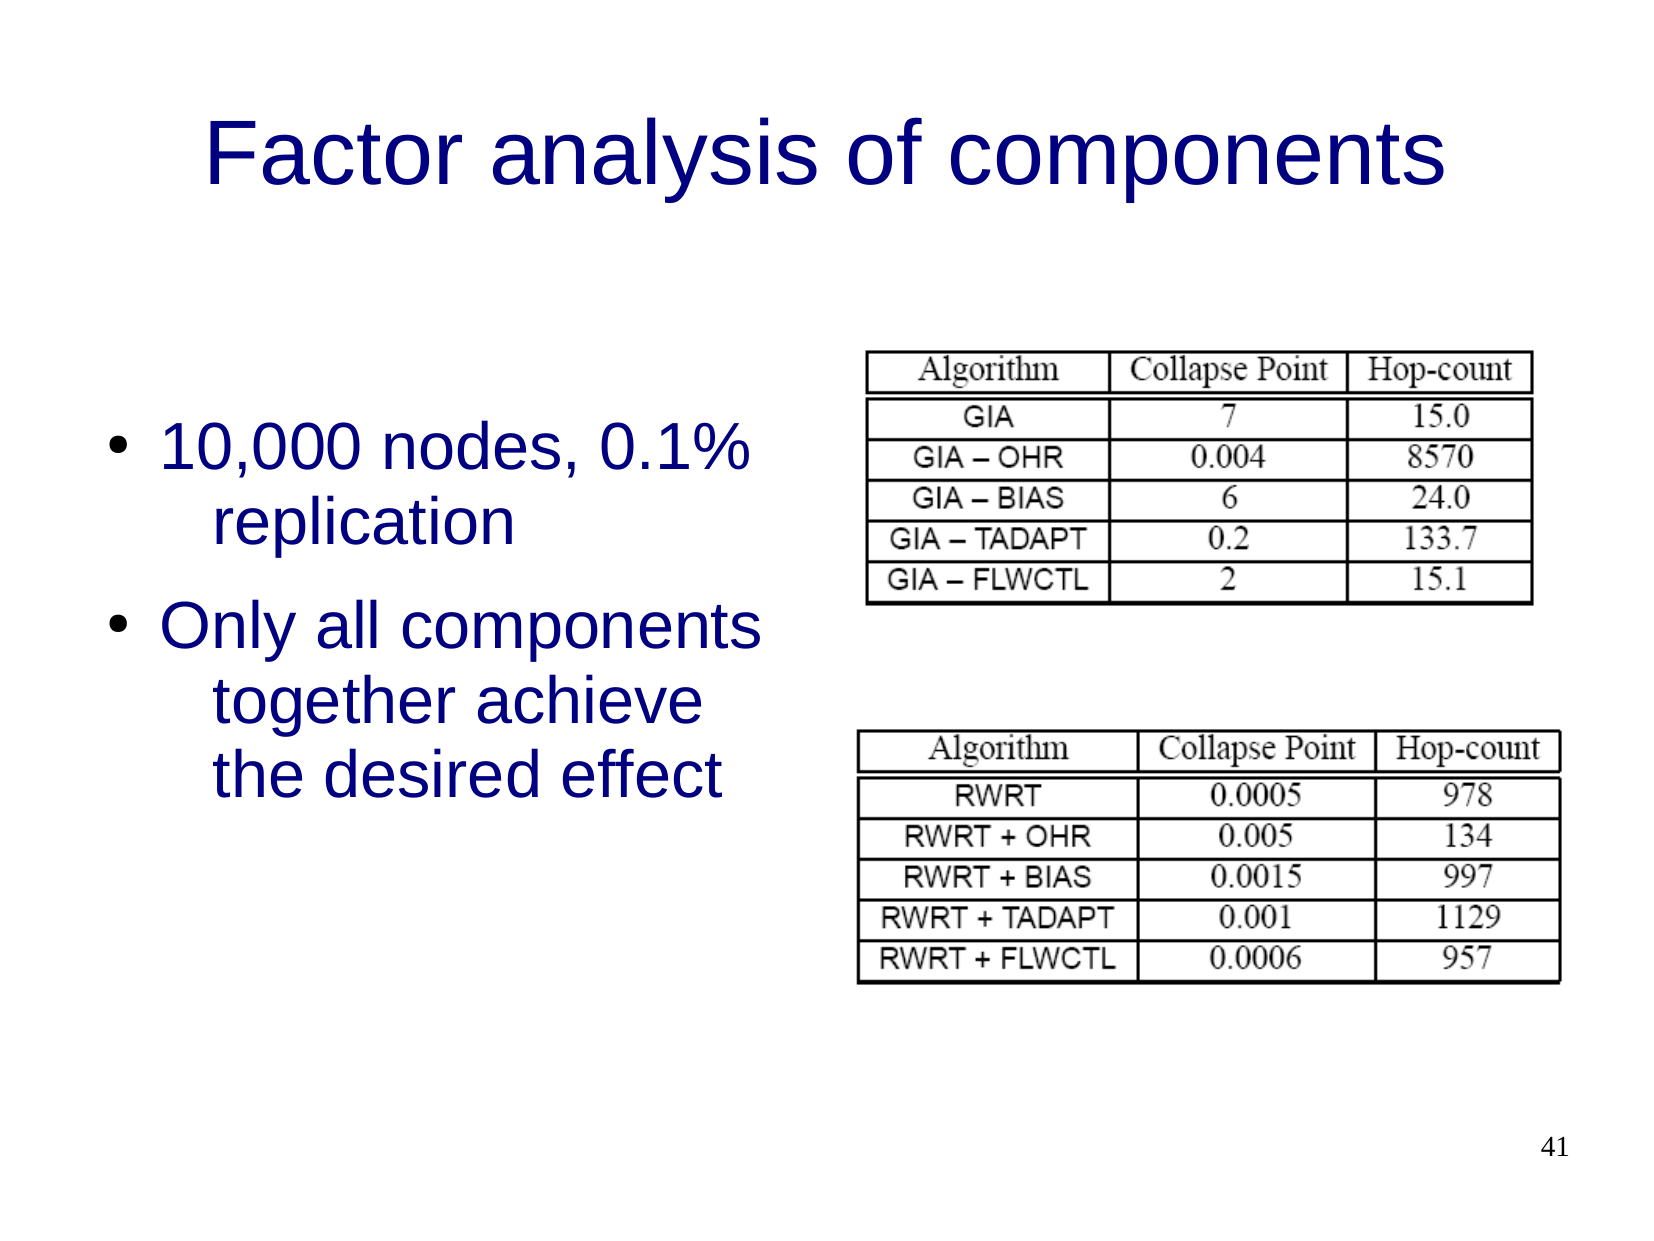

# Factor analysis of components
10,000 nodes, 0.1% replication
Only all components together achieve the desired effect
41